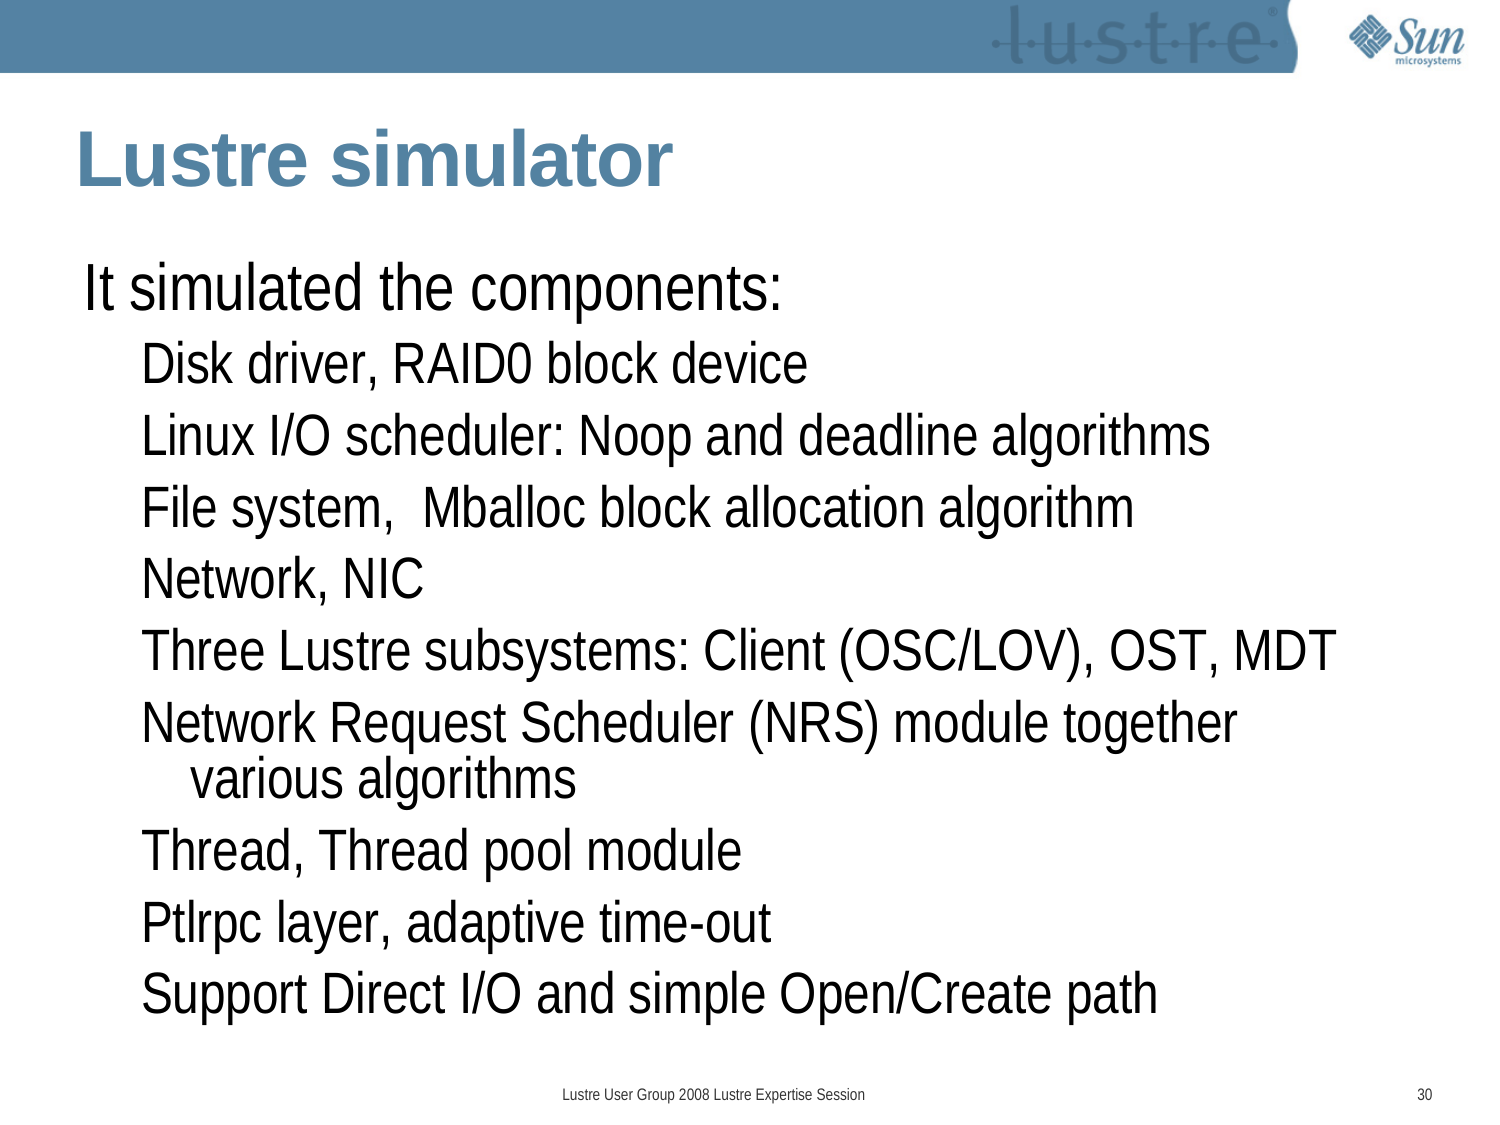

# Lustre simulator
It simulated the components:
Disk driver, RAID0 block device
Linux I/O scheduler: Noop and deadline algorithms
File system, Mballoc block allocation algorithm
Network, NIC
Three Lustre subsystems: Client (OSC/LOV), OST, MDT
Network Request Scheduler (NRS) module together various algorithms
Thread, Thread pool module
Ptlrpc layer, adaptive time-out
Support Direct I/O and simple Open/Create path